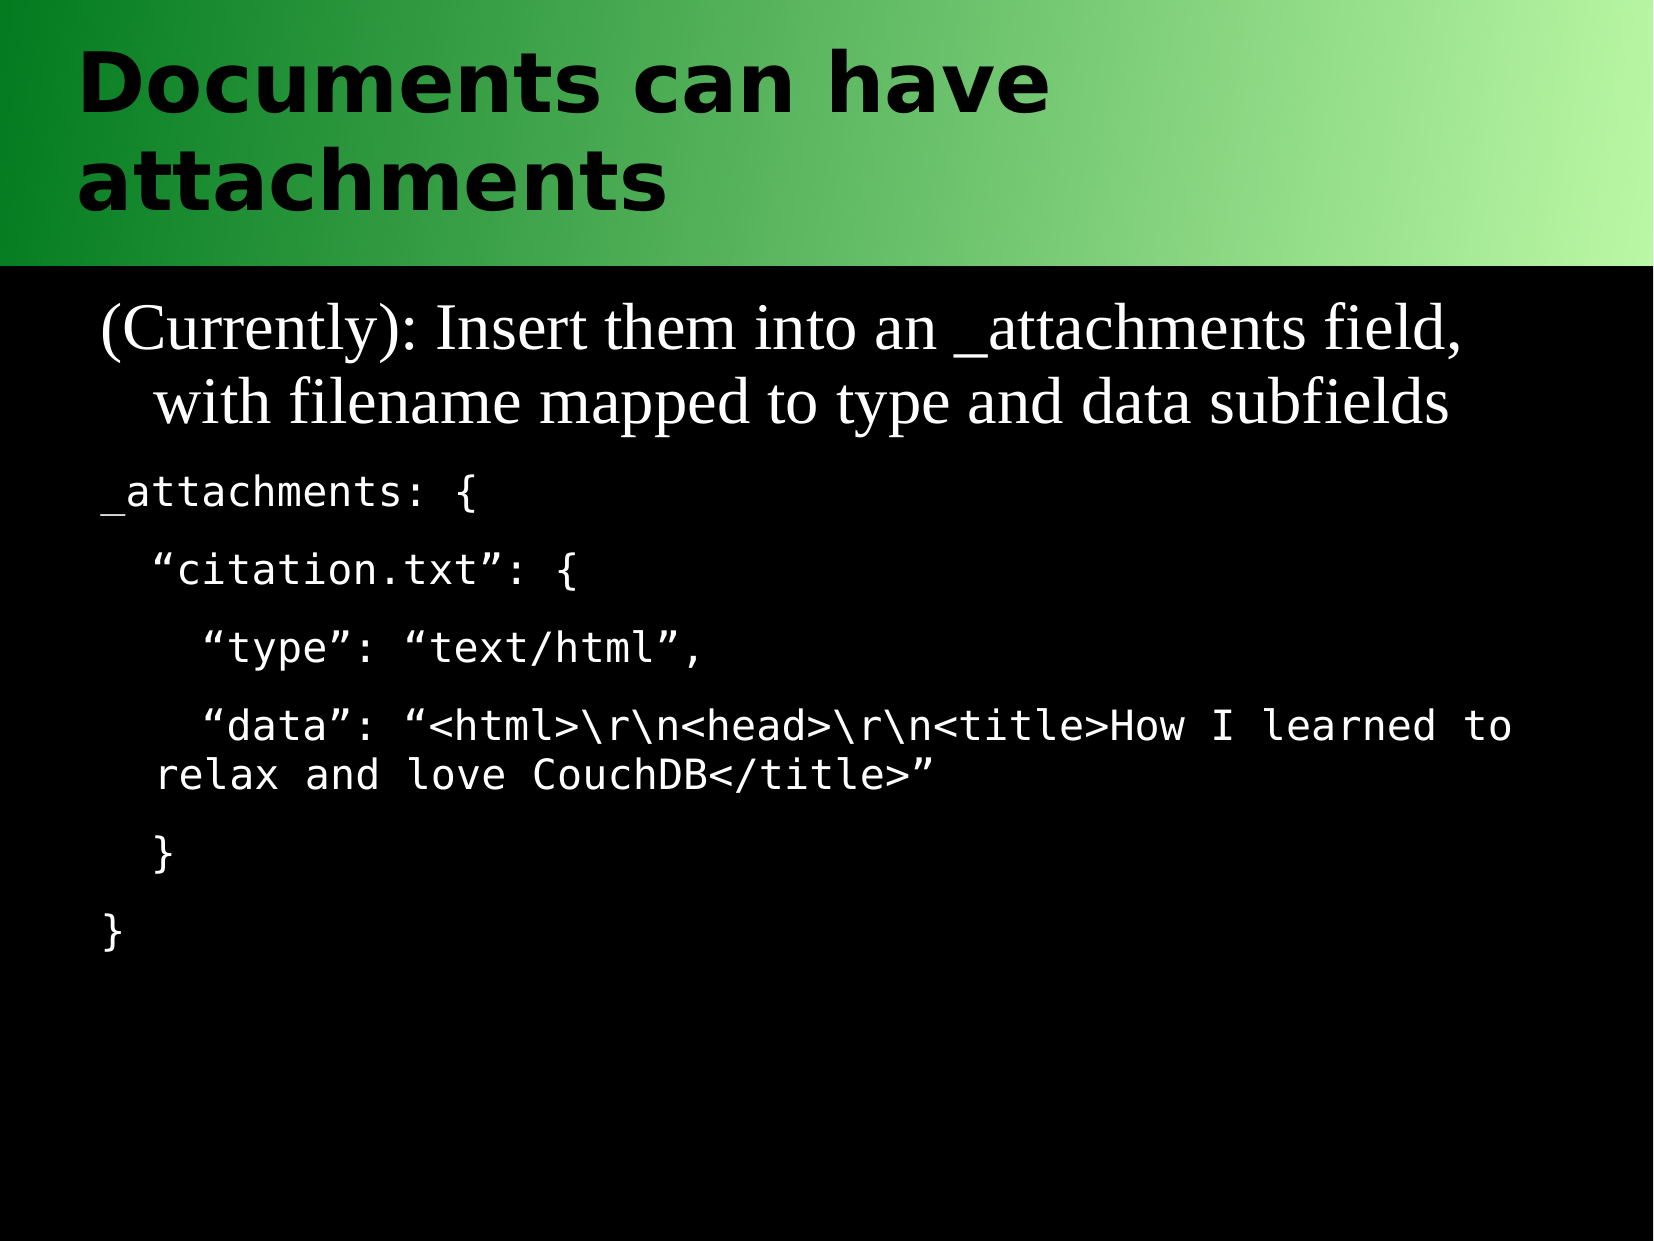

# Documents can have attachments
(Currently): Insert them into an _attachments field, with filename mapped to type and data subfields
_attachments: {
 “citation.txt”: {
 “type”: “text/html”,
 “data”: “<html>\r\n<head>\r\n<title>How I learned to relax and love CouchDB</title>”
 }
}